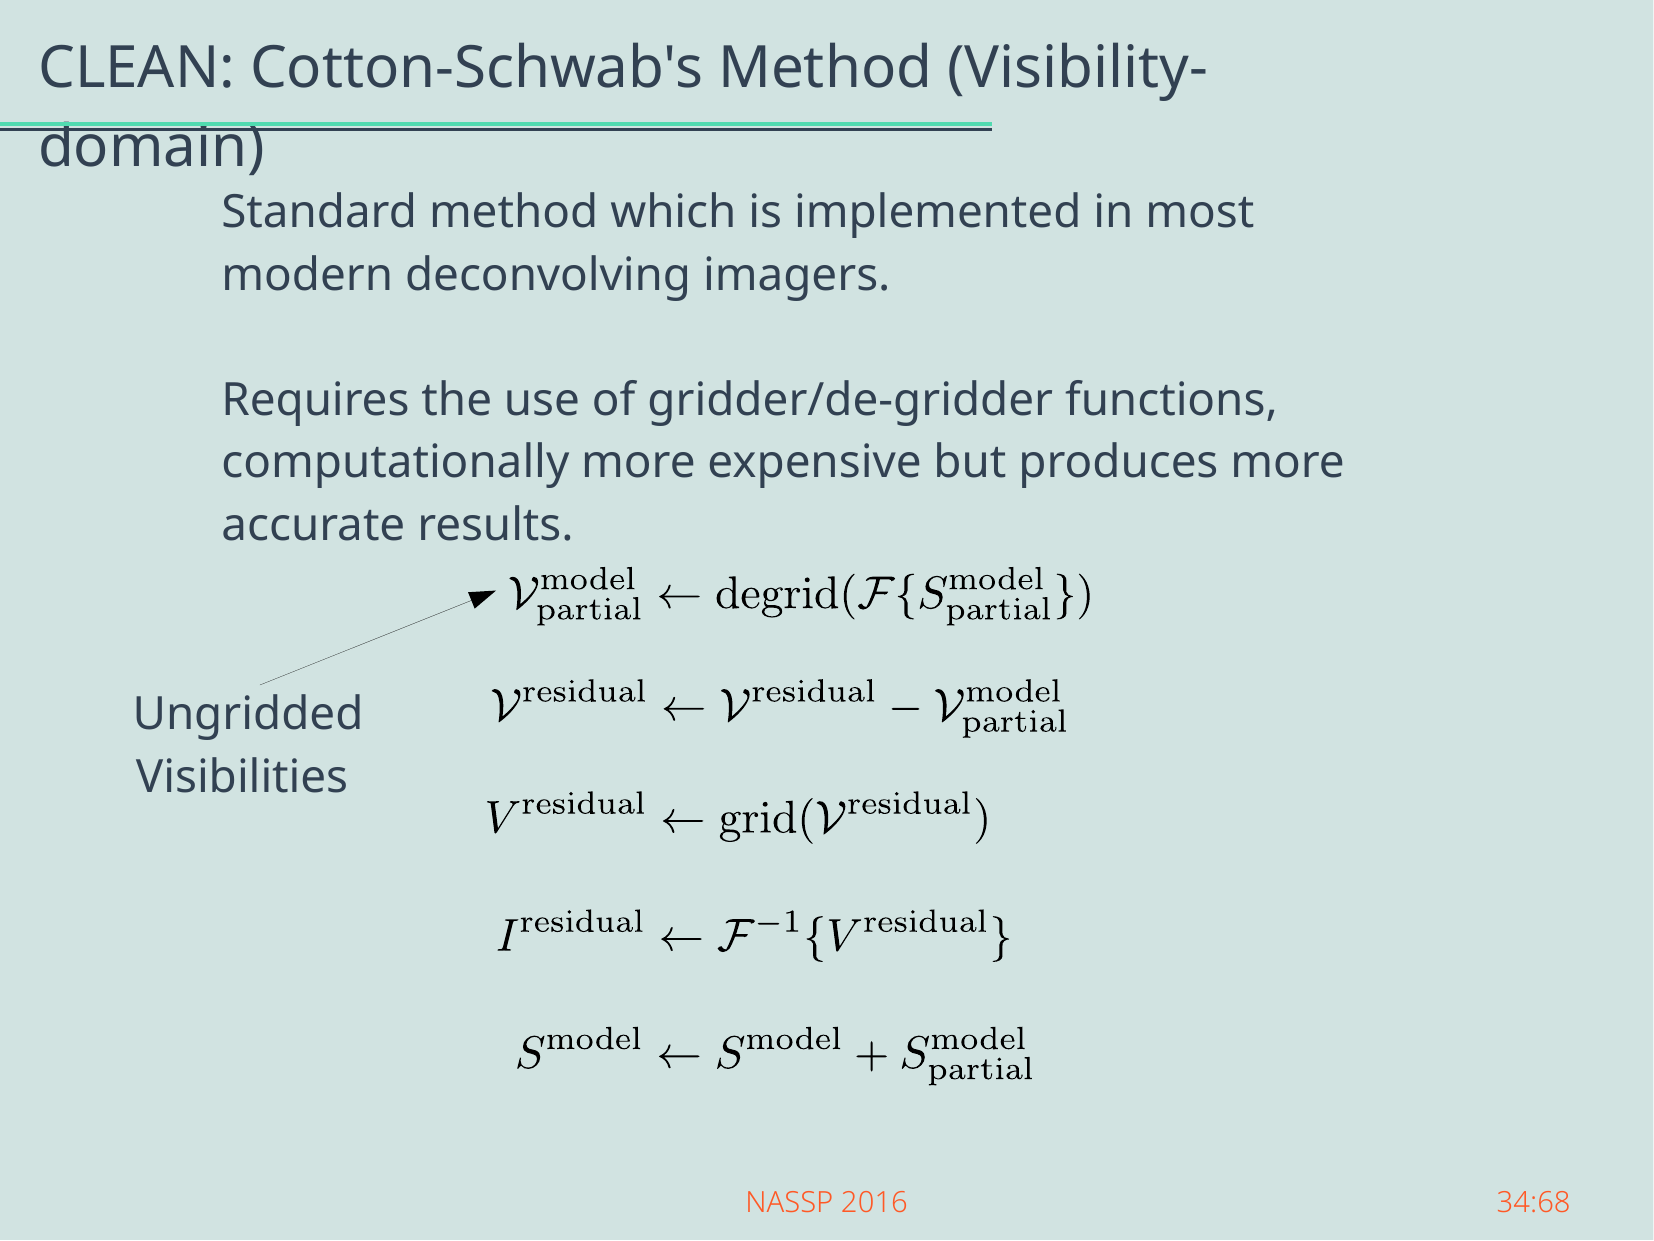

CLEAN: Cotton-Schwab's Method (Visibility-domain)
Standard method which is implemented in most modern deconvolving imagers.
Requires the use of gridder/de-gridder functions, computationally more expensive but produces more accurate results.
Ungridded Visibilities
NASSP 2016
34